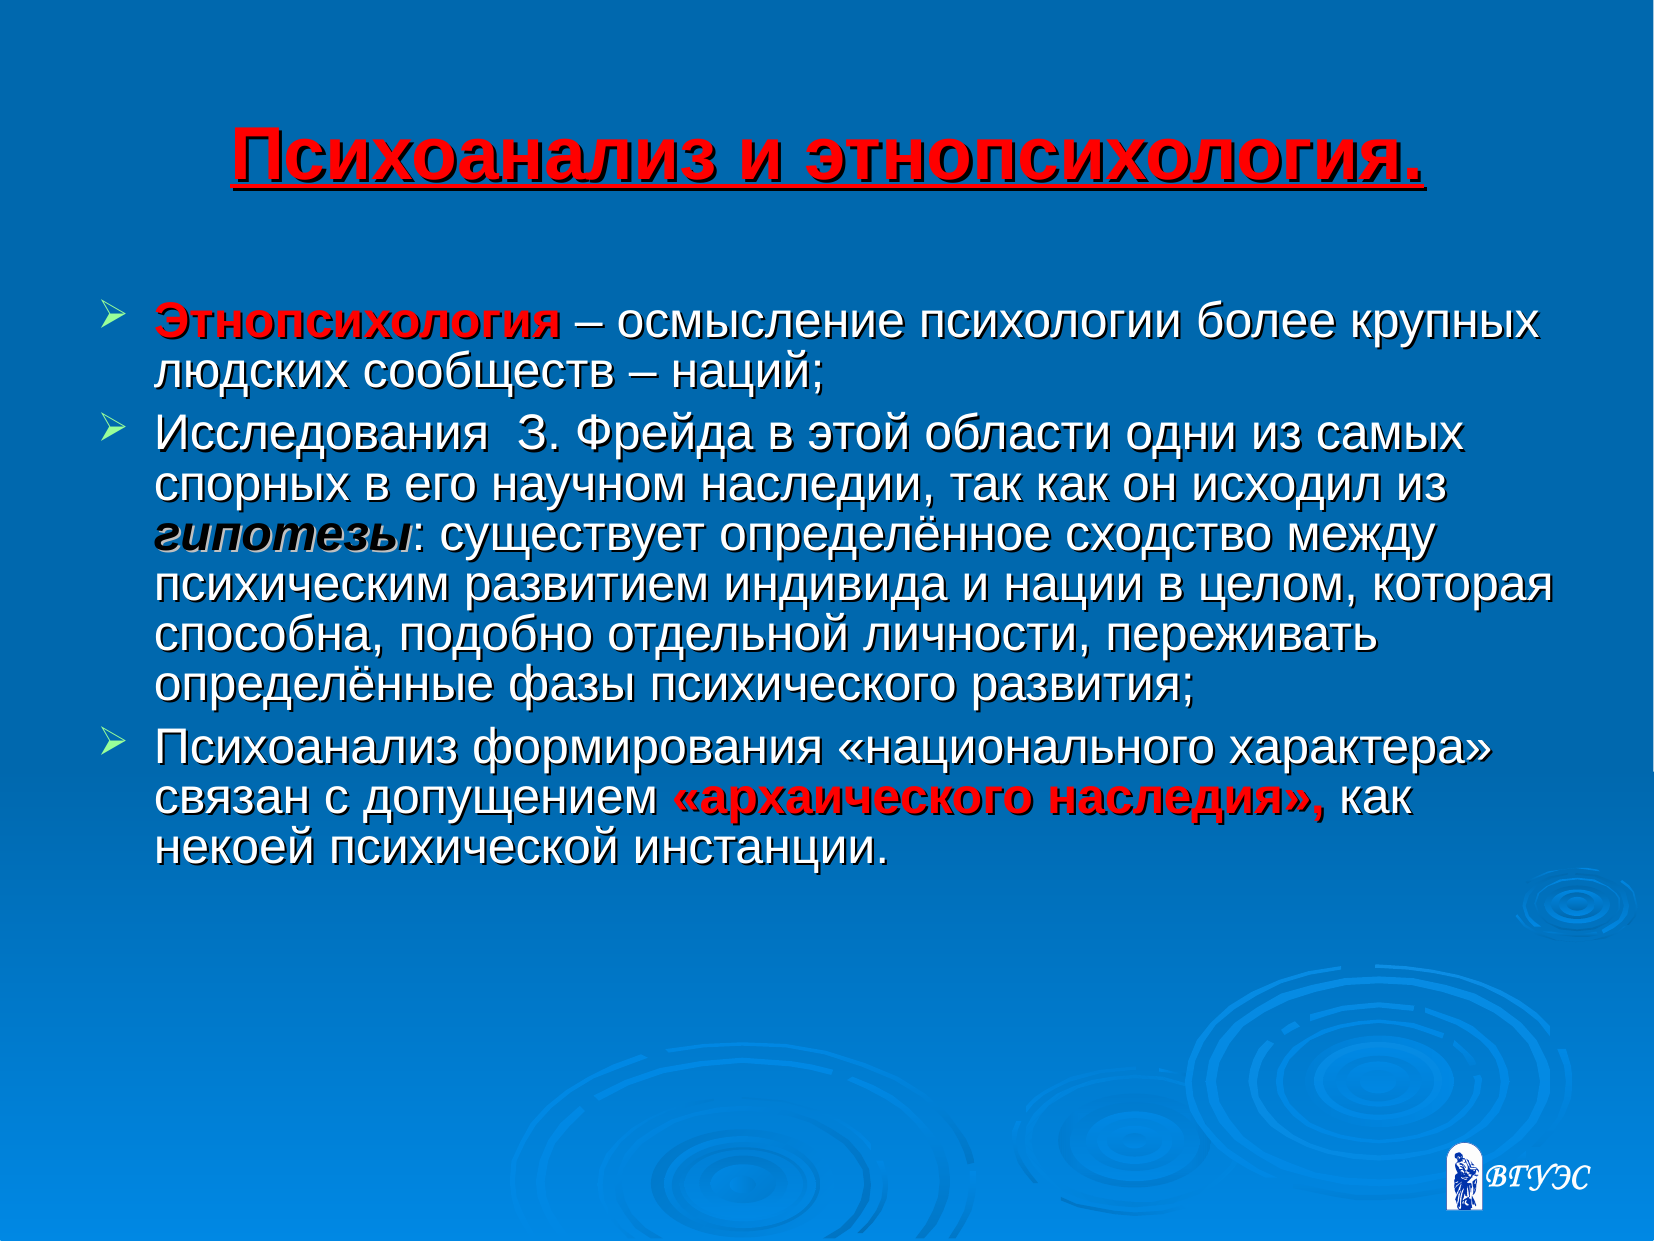

# Психоанализ и этнопсихология.
Этнопсихология – осмысление психологии более крупных людских сообществ – наций;
Исследования З. Фрейда в этой области одни из самых спорных в его научном наследии, так как он исходил из гипотезы: существует определённое сходство между психическим развитием индивида и нации в целом, которая способна, подобно отдельной личности, переживать определённые фазы психического развития;
Психоанализ формирования «национального характера» связан с допущением «архаического наследия», как некоей психической инстанции.